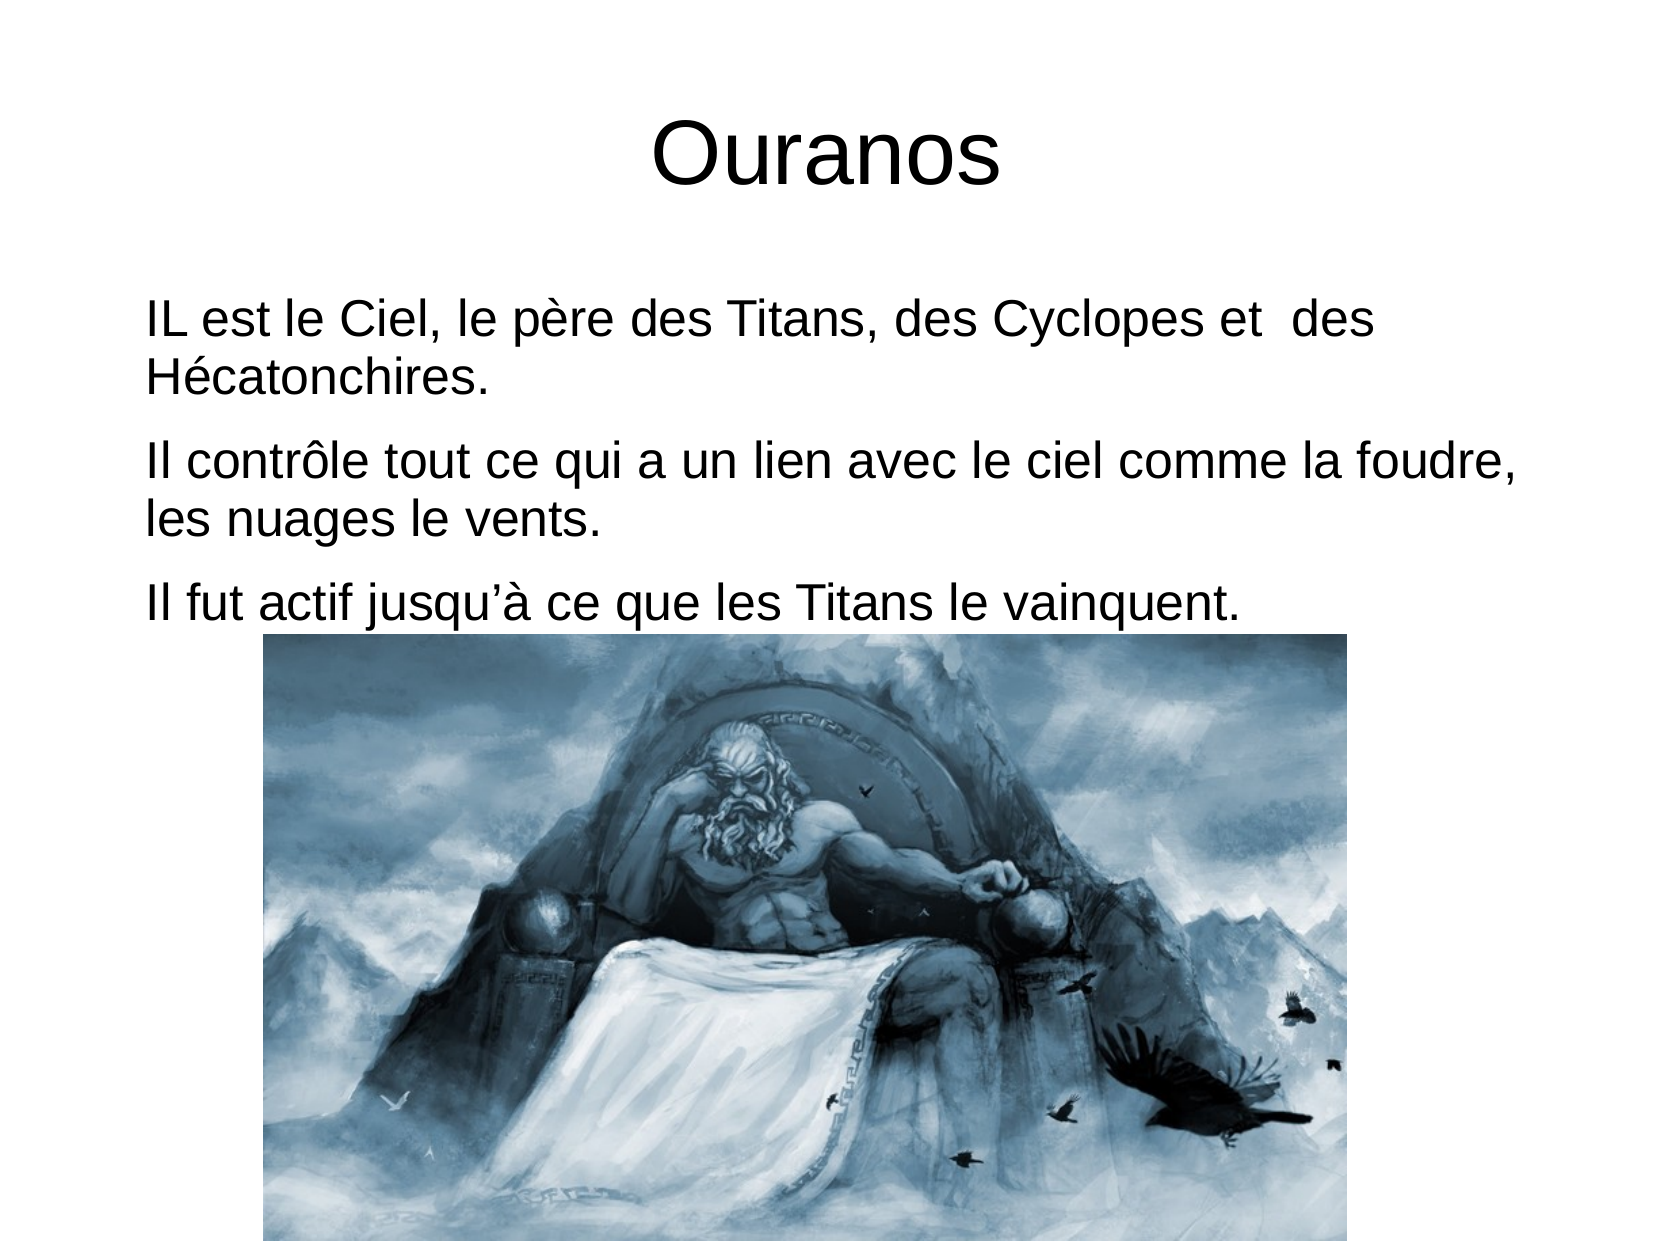

# Ouranos
IL est le Ciel, le père des Titans, des Cyclopes et des Hécatonchires.
Il contrôle tout ce qui a un lien avec le ciel comme la foudre, les nuages le vents.
Il fut actif jusqu’à ce que les Titans le vainquent.